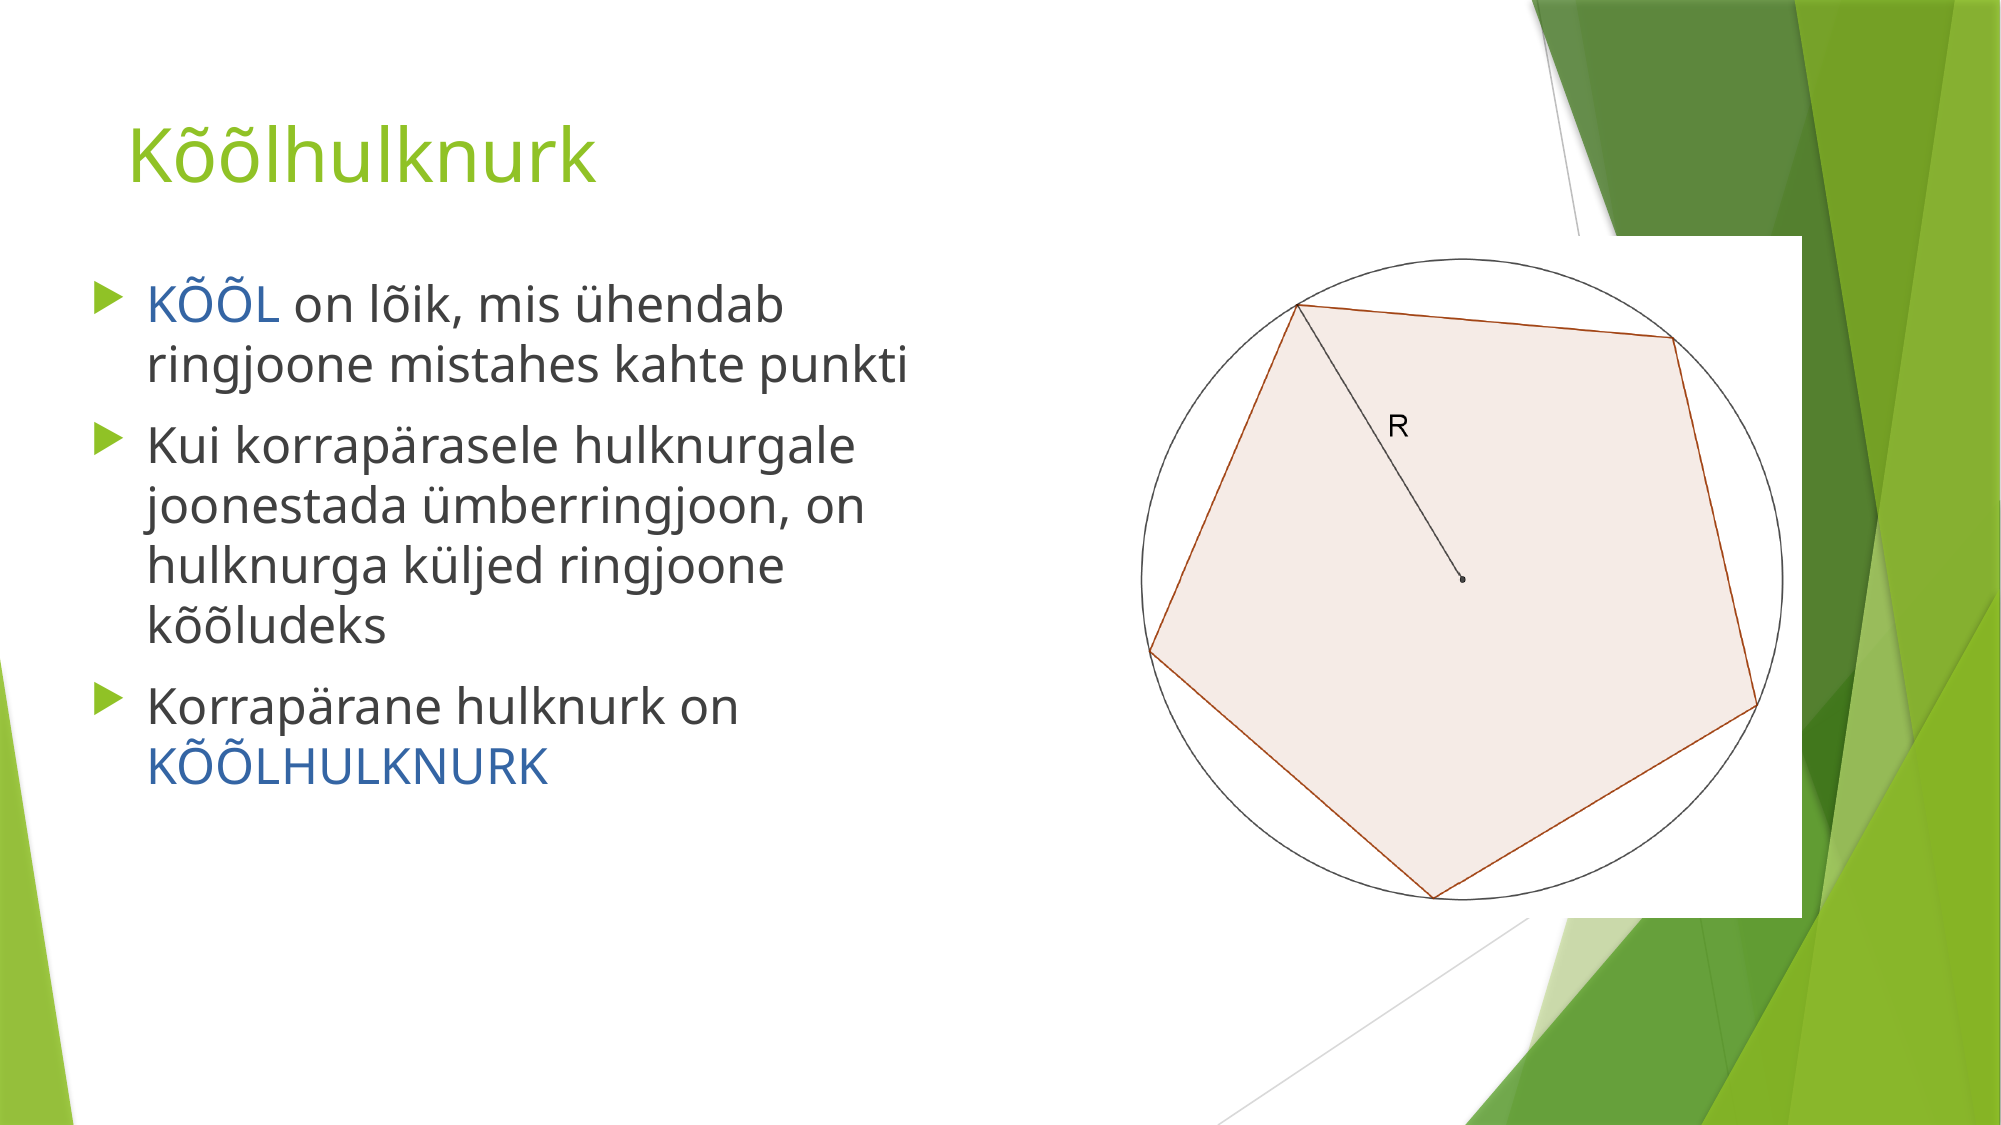

# Kõõlhulknurk
KÕÕL on lõik, mis ühendab ringjoone mistahes kahte punkti
Kui korrapärasele hulknurgale joonestada ümberringjoon, on hulknurga küljed ringjoone kõõludeks
Korrapärane hulknurk on KÕÕLHULKNURK